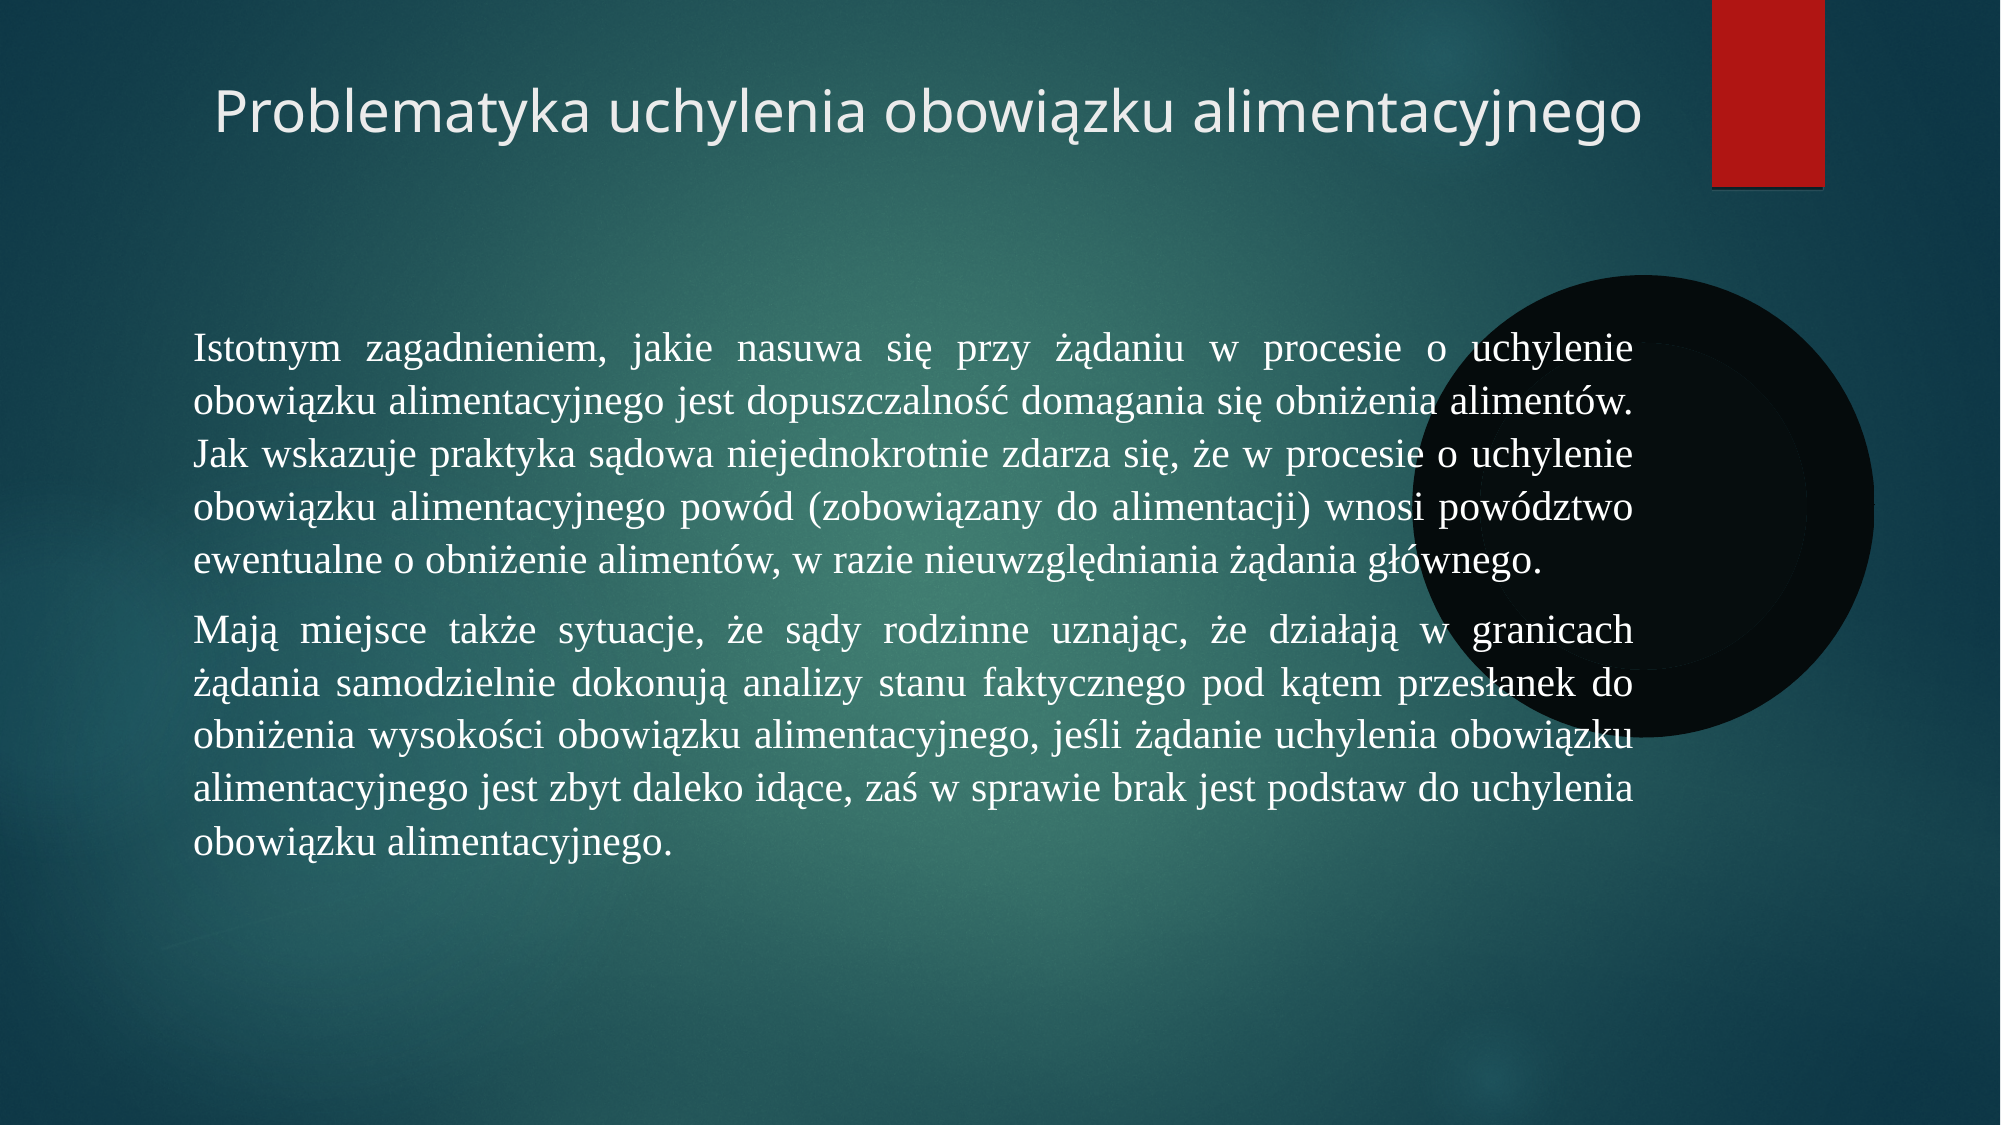

# Problematyka uchylenia obowiązku alimentacyjnego
Istotnym zagadnieniem, jakie nasuwa się przy żądaniu w procesie o uchylenie obowiązku alimentacyjnego jest dopuszczalność domagania się obniżenia alimentów. Jak wskazuje praktyka sądowa niejednokrotnie zdarza się, że w procesie o uchylenie obowiązku alimentacyjnego powód (zobowiązany do alimentacji) wnosi powództwo ewentualne o obniżenie alimentów, w razie nieuwzględniania żądania głównego.
Mają miejsce także sytuacje, że sądy rodzinne uznając, że działają w granicach żądania samodzielnie dokonują analizy stanu faktycznego pod kątem przesłanek do obniżenia wysokości obowiązku alimentacyjnego, jeśli żądanie uchylenia obowiązku alimentacyjnego jest zbyt daleko idące, zaś w sprawie brak jest podstaw do uchylenia obowiązku alimentacyjnego.